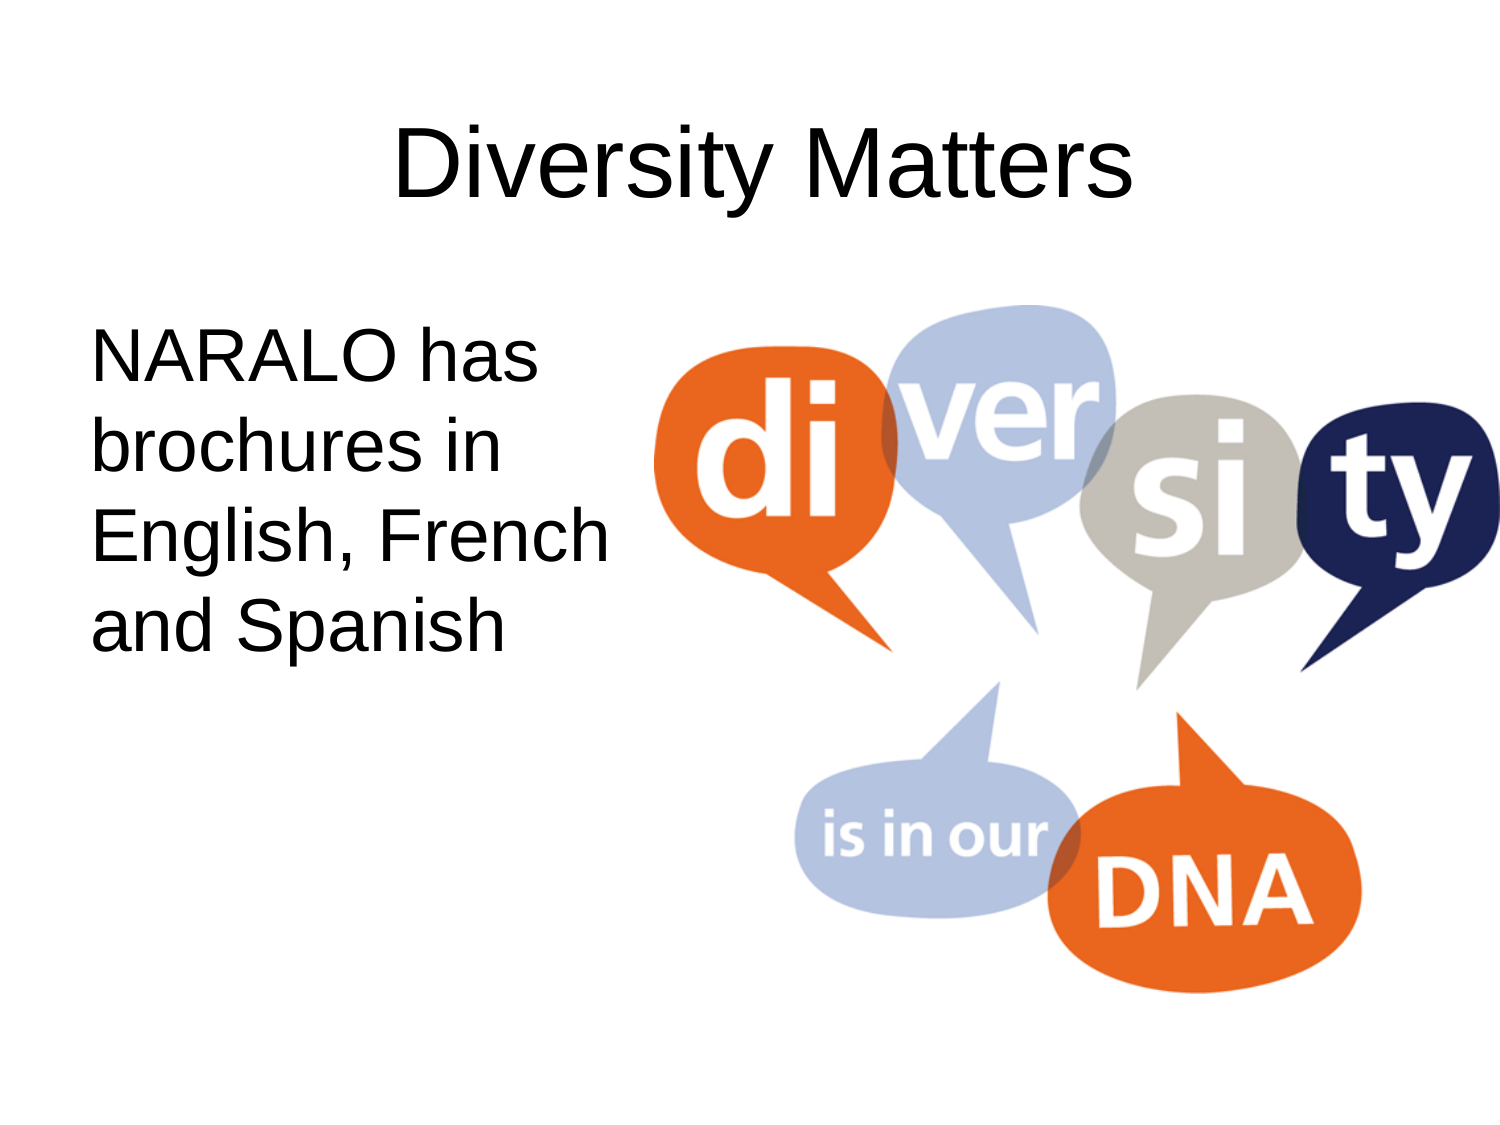

# Diversity Matters
NARALO has brochures in English, French and Spanish